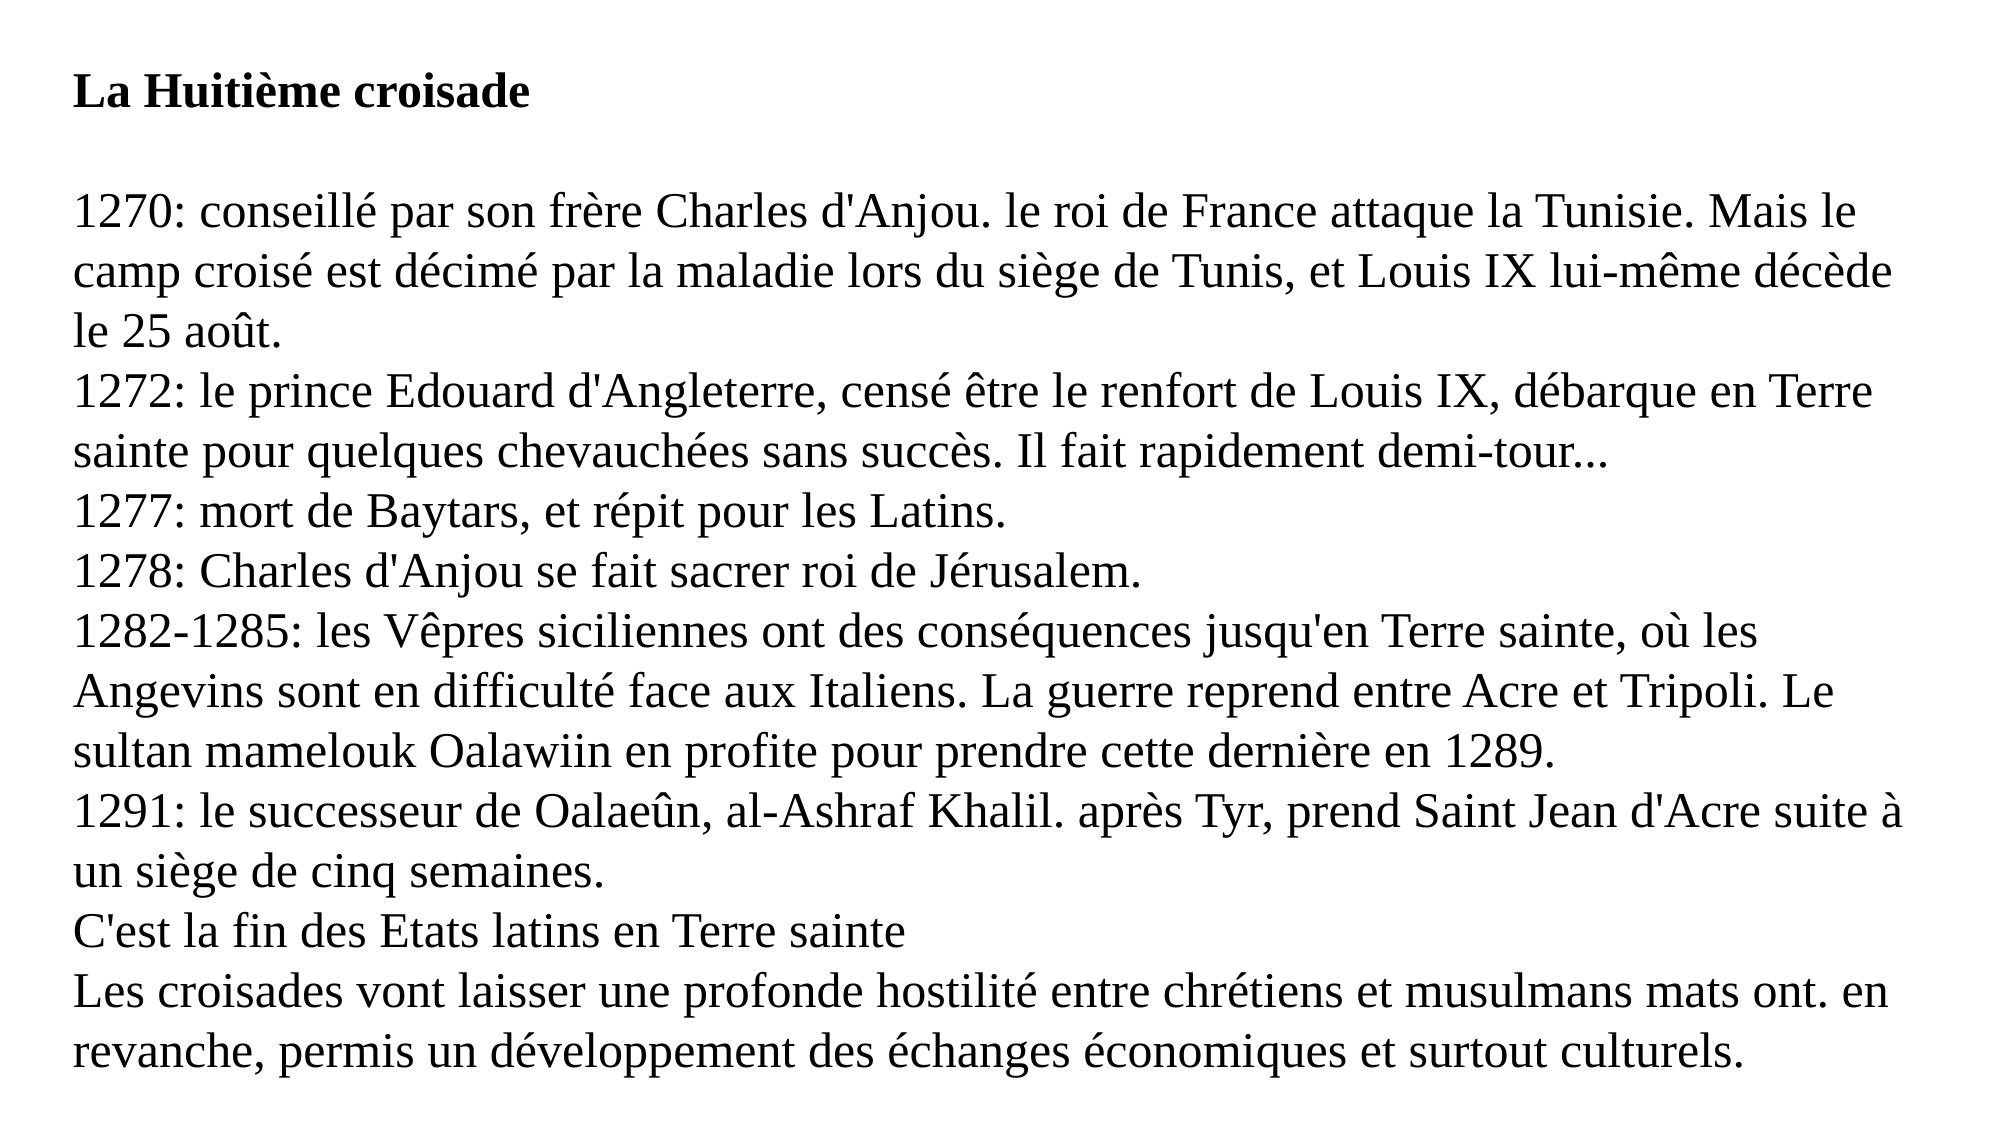

La Huitième croisade
1270: conseillé par son frère Charles d'Anjou. le roi de France attaque la Tunisie. Mais le camp croisé est décimé par la maladie lors du siège de Tunis, et Louis IX lui-même décède le 25 août.
1272: le prince Edouard d'Angleterre, censé être le renfort de Louis IX, débarque en Terre sainte pour quelques chevauchées sans succès. Il fait rapidement demi-tour...
1277: mort de Baytars, et répit pour les Latins.
1278: Charles d'Anjou se fait sacrer roi de Jérusalem.
1282-1285: les Vêpres siciliennes ont des conséquences jusqu'en Terre sainte, où les Angevins sont en difficulté face aux Italiens. La guerre reprend entre Acre et Tripoli. Le sultan mamelouk Oalawiin en profite pour prendre cette dernière en 1289.
1291: le successeur de Oalaeûn, al-Ashraf Khalil. après Tyr, prend Saint Jean d'Acre suite à un siège de cinq semaines.
C'est la fin des Etats latins en Terre sainte
Les croisades vont laisser une profonde hostilité entre chrétiens et musulmans mats ont. en revanche, permis un développement des échanges économiques et surtout culturels.